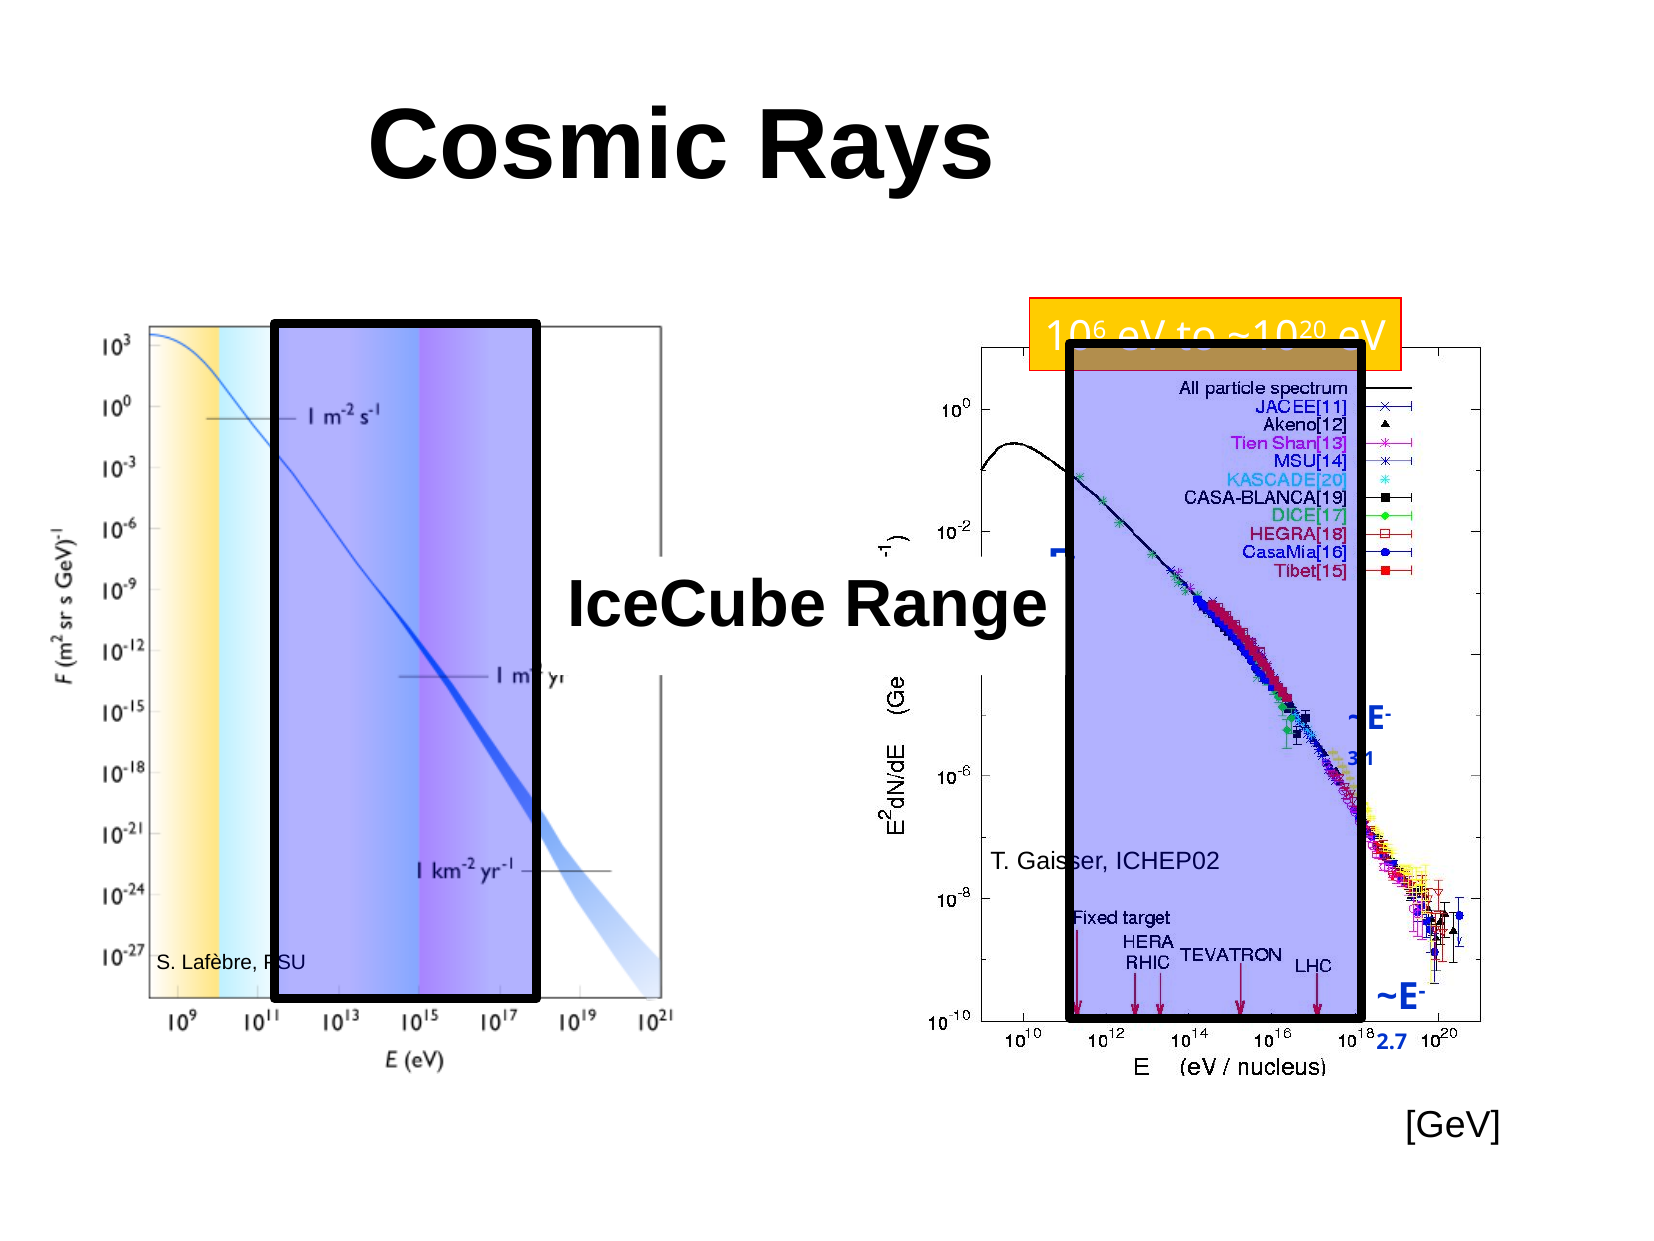

Cosmic Rays
106 eV to ~1020 eV
~E-2.7
~E-3.1
~E-2.7
T. Gaisser, ICHEP02
S. Lafèbre, PSU
IceCube Range
[GeV]